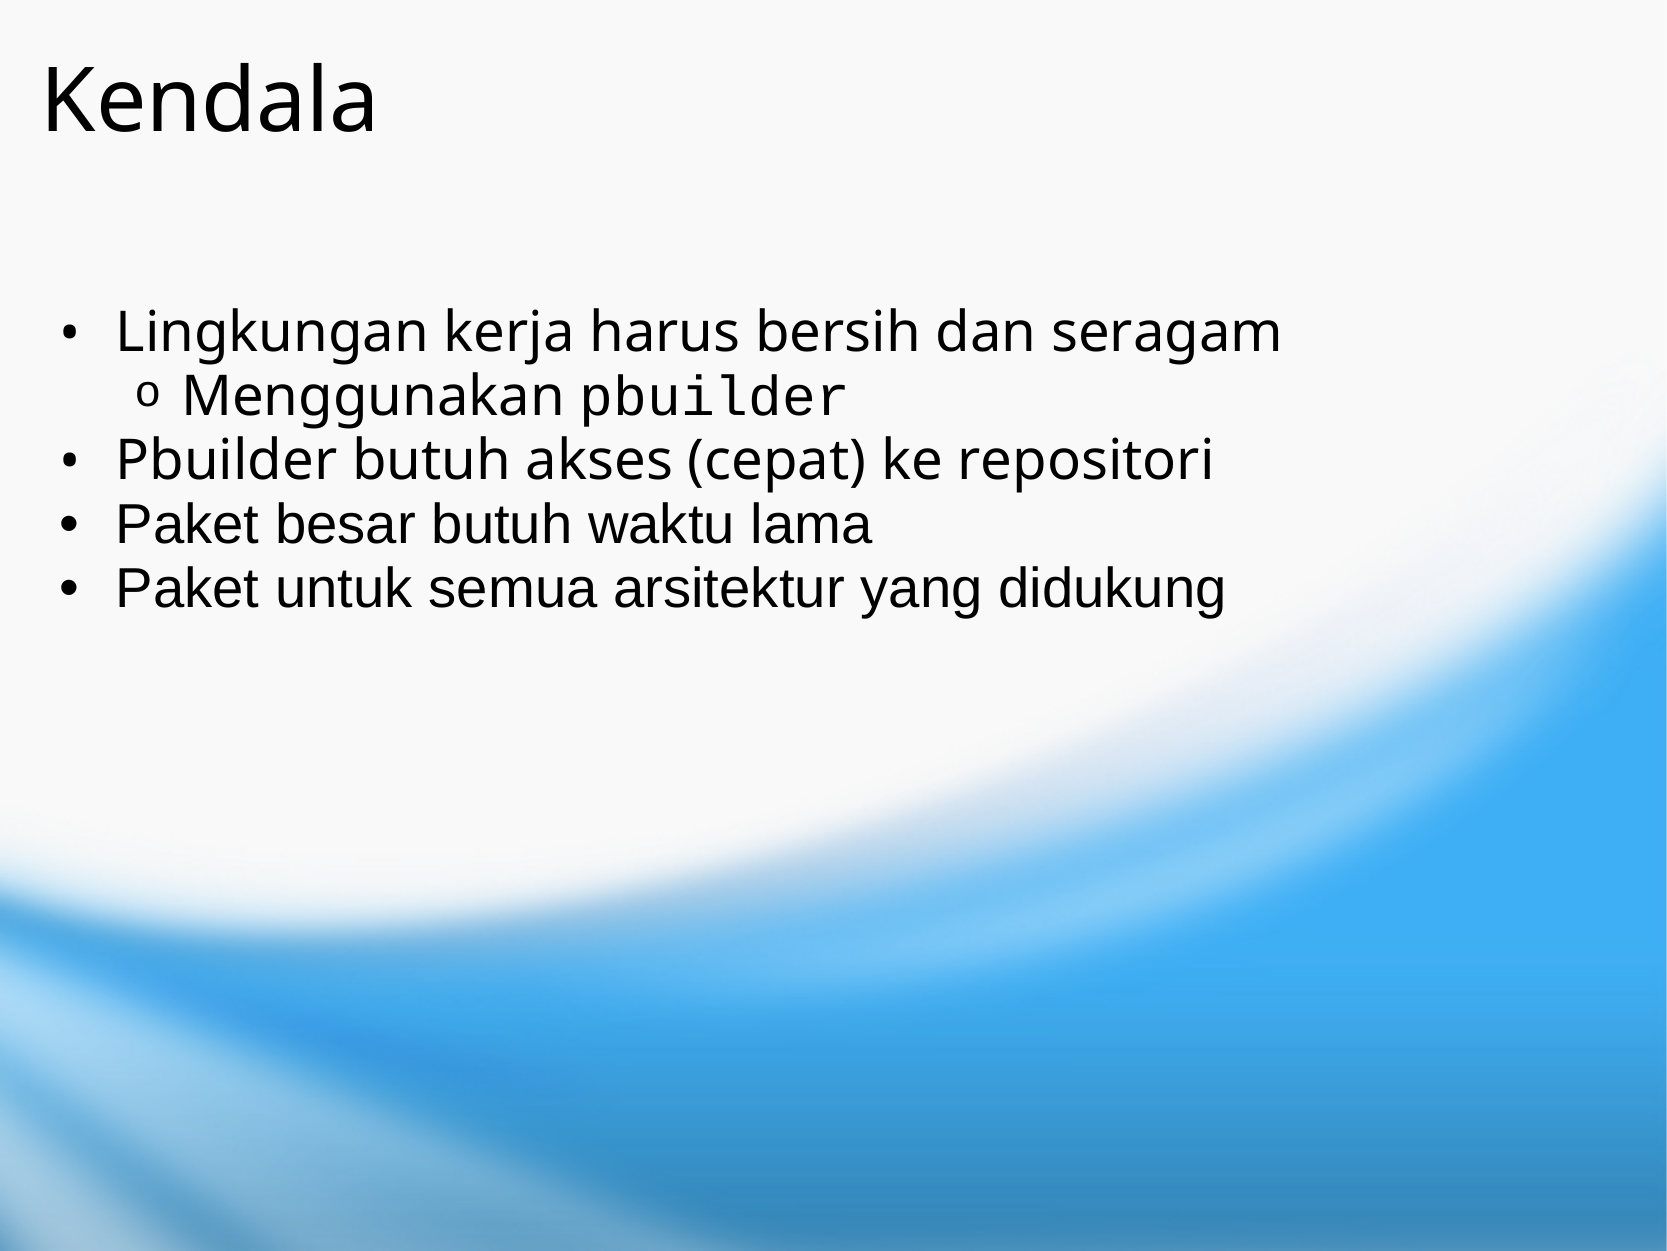

# Kendala
Lingkungan kerja harus bersih dan seragam
Menggunakan pbuilder
Pbuilder butuh akses (cepat) ke repositori
Paket besar butuh waktu lama
Paket untuk semua arsitektur yang didukung